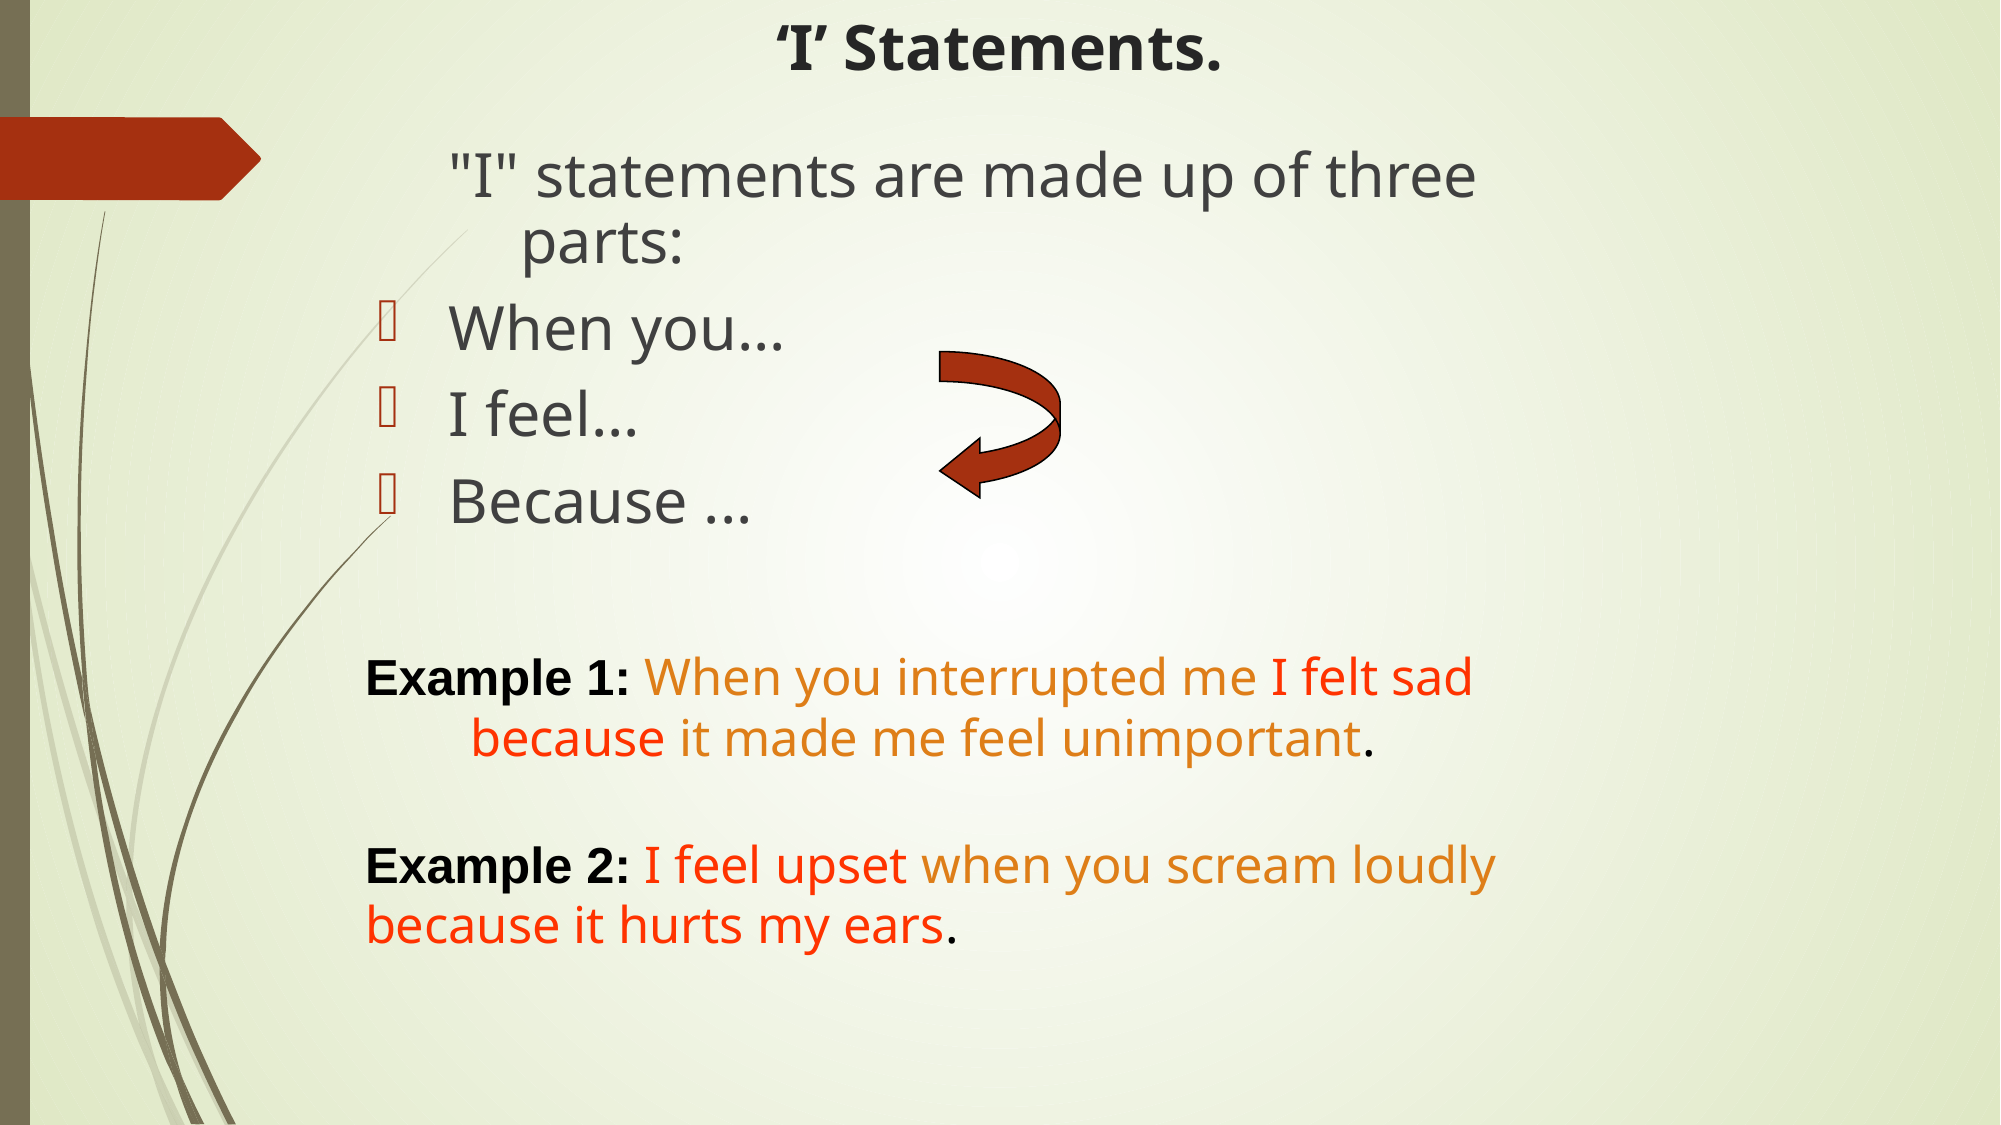

# ‘I’ Statements.
"I" statements are made up of three parts:
When you...
I feel...
Because ...
Example 1: When you interrupted me I felt sad
because it made me feel unimportant.
Example 2: I feel upset when you scream loudly 	because it hurts my ears.